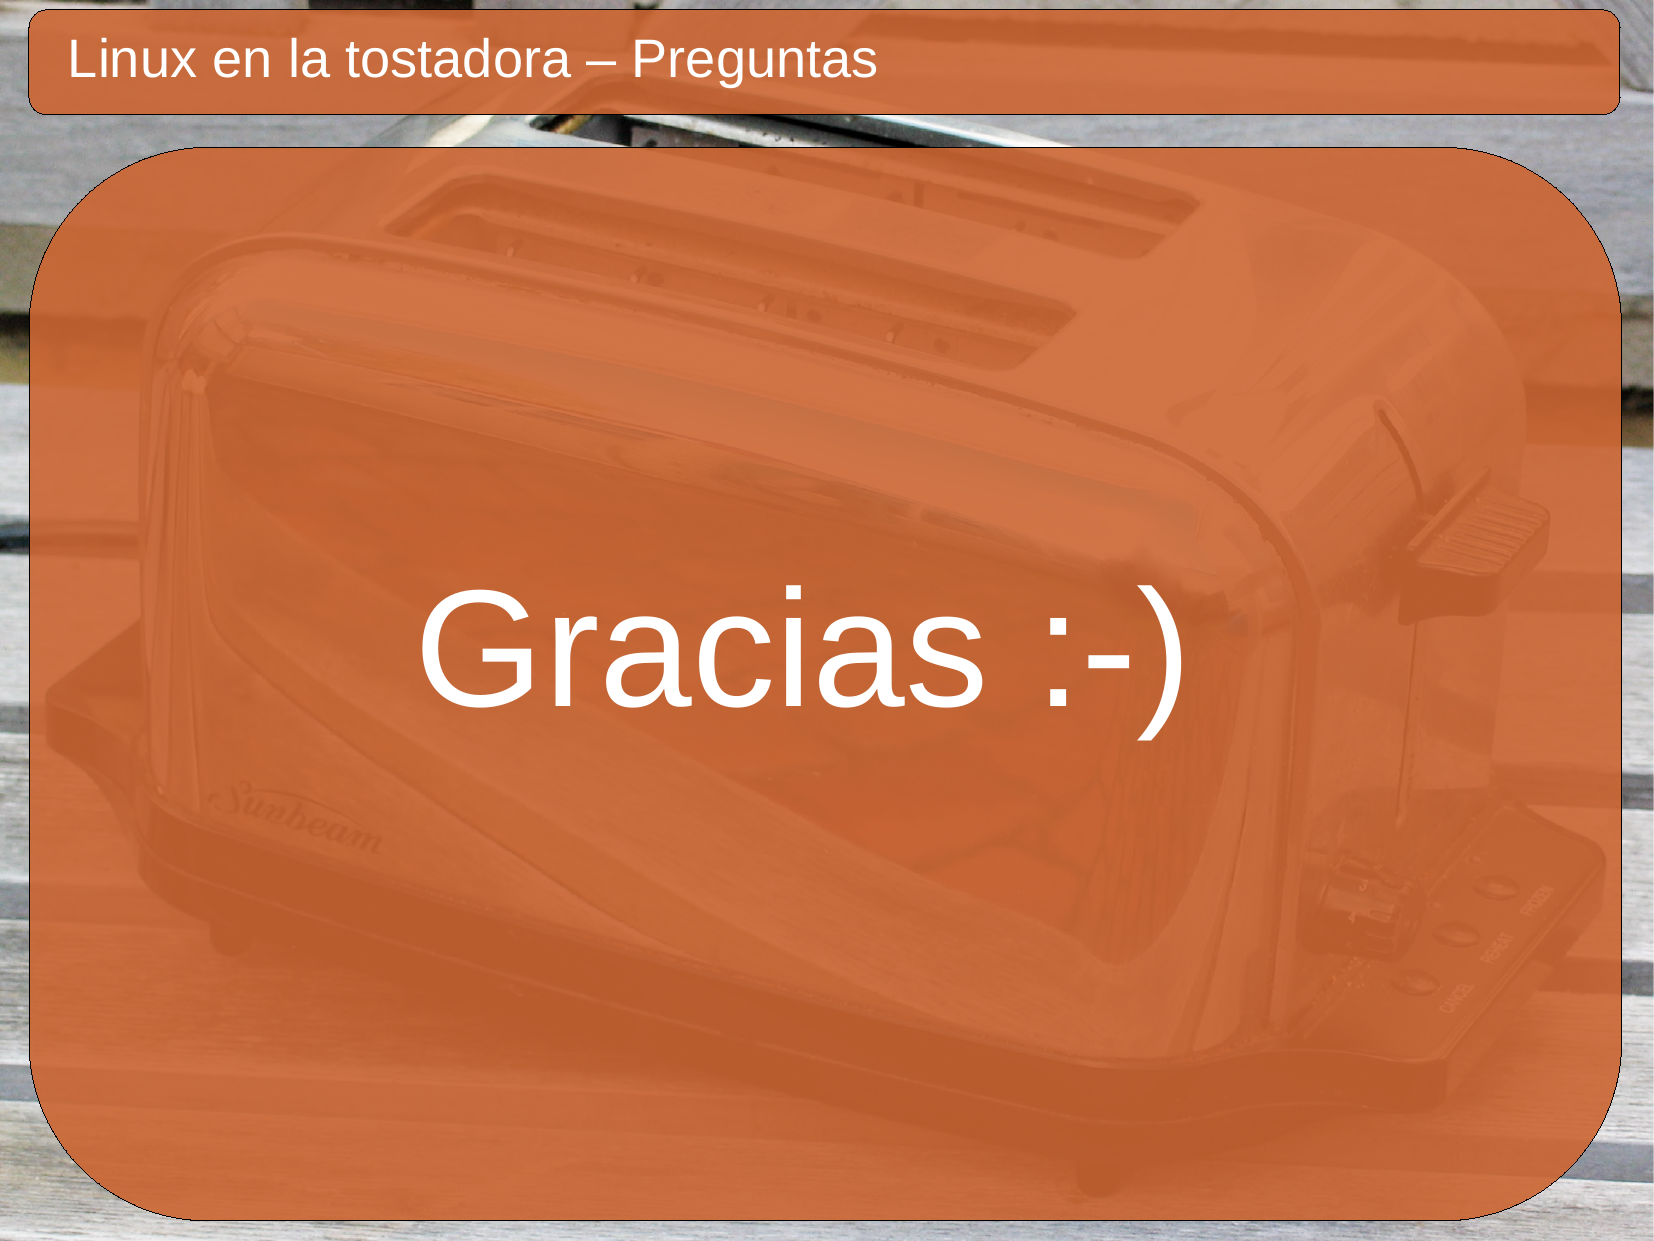

Linux en la tostadora – Preguntas
Gracias :-)